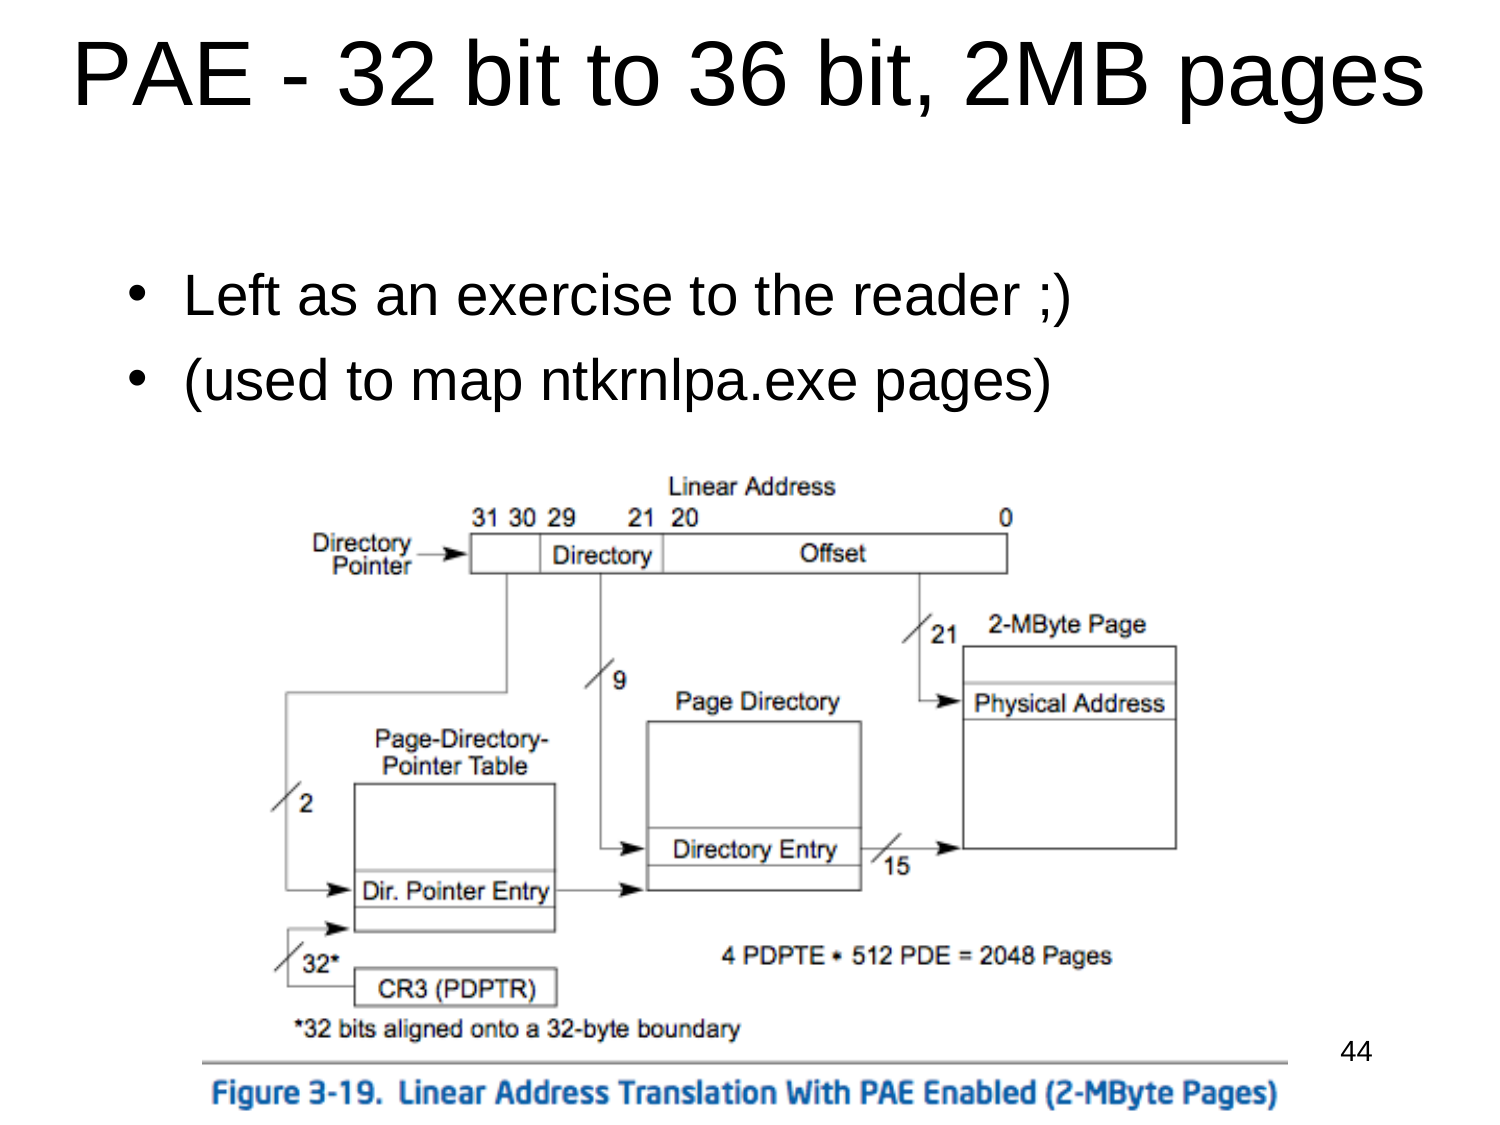

# PAE - 32 bit to 36 bit, 2MB pages
Left as an exercise to the reader ;)
(used to map ntkrnlpa.exe pages)